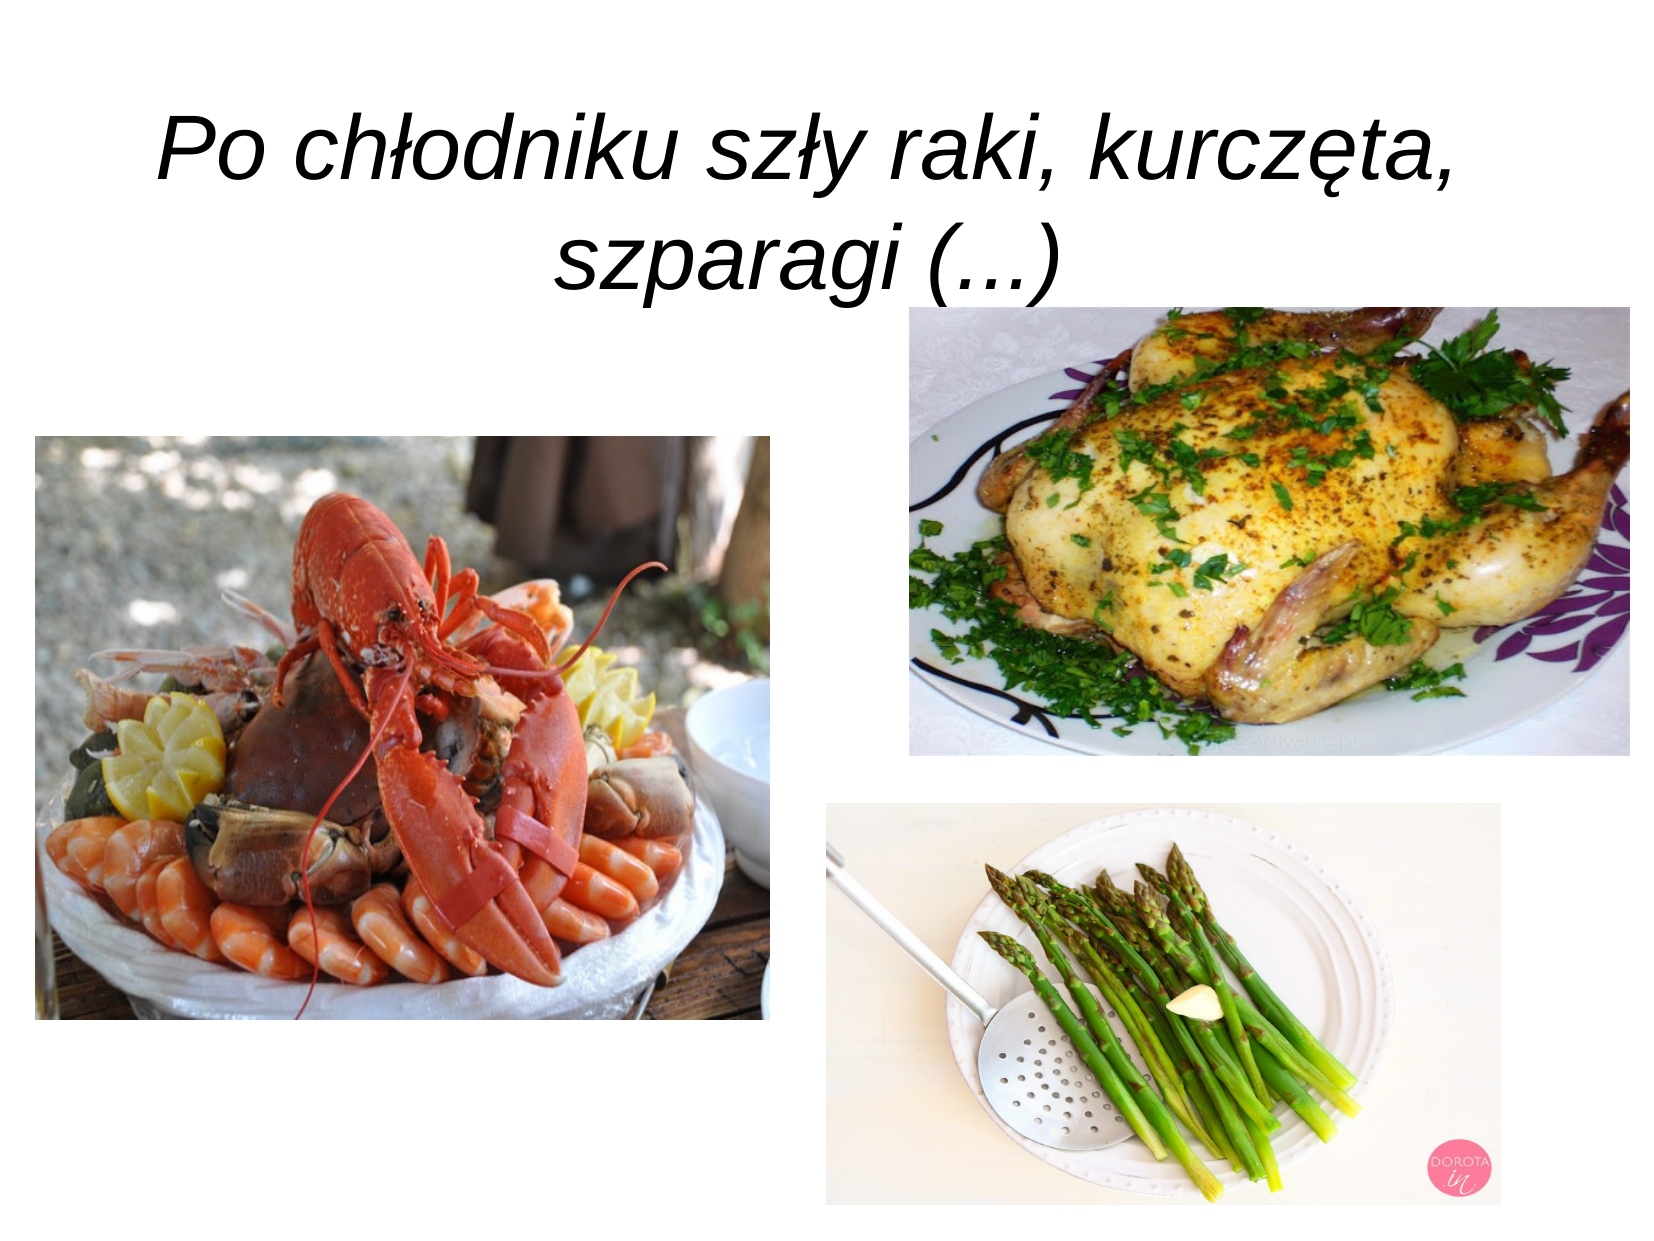

# Po chłodniku szły raki, kurczęta, szparagi (...)